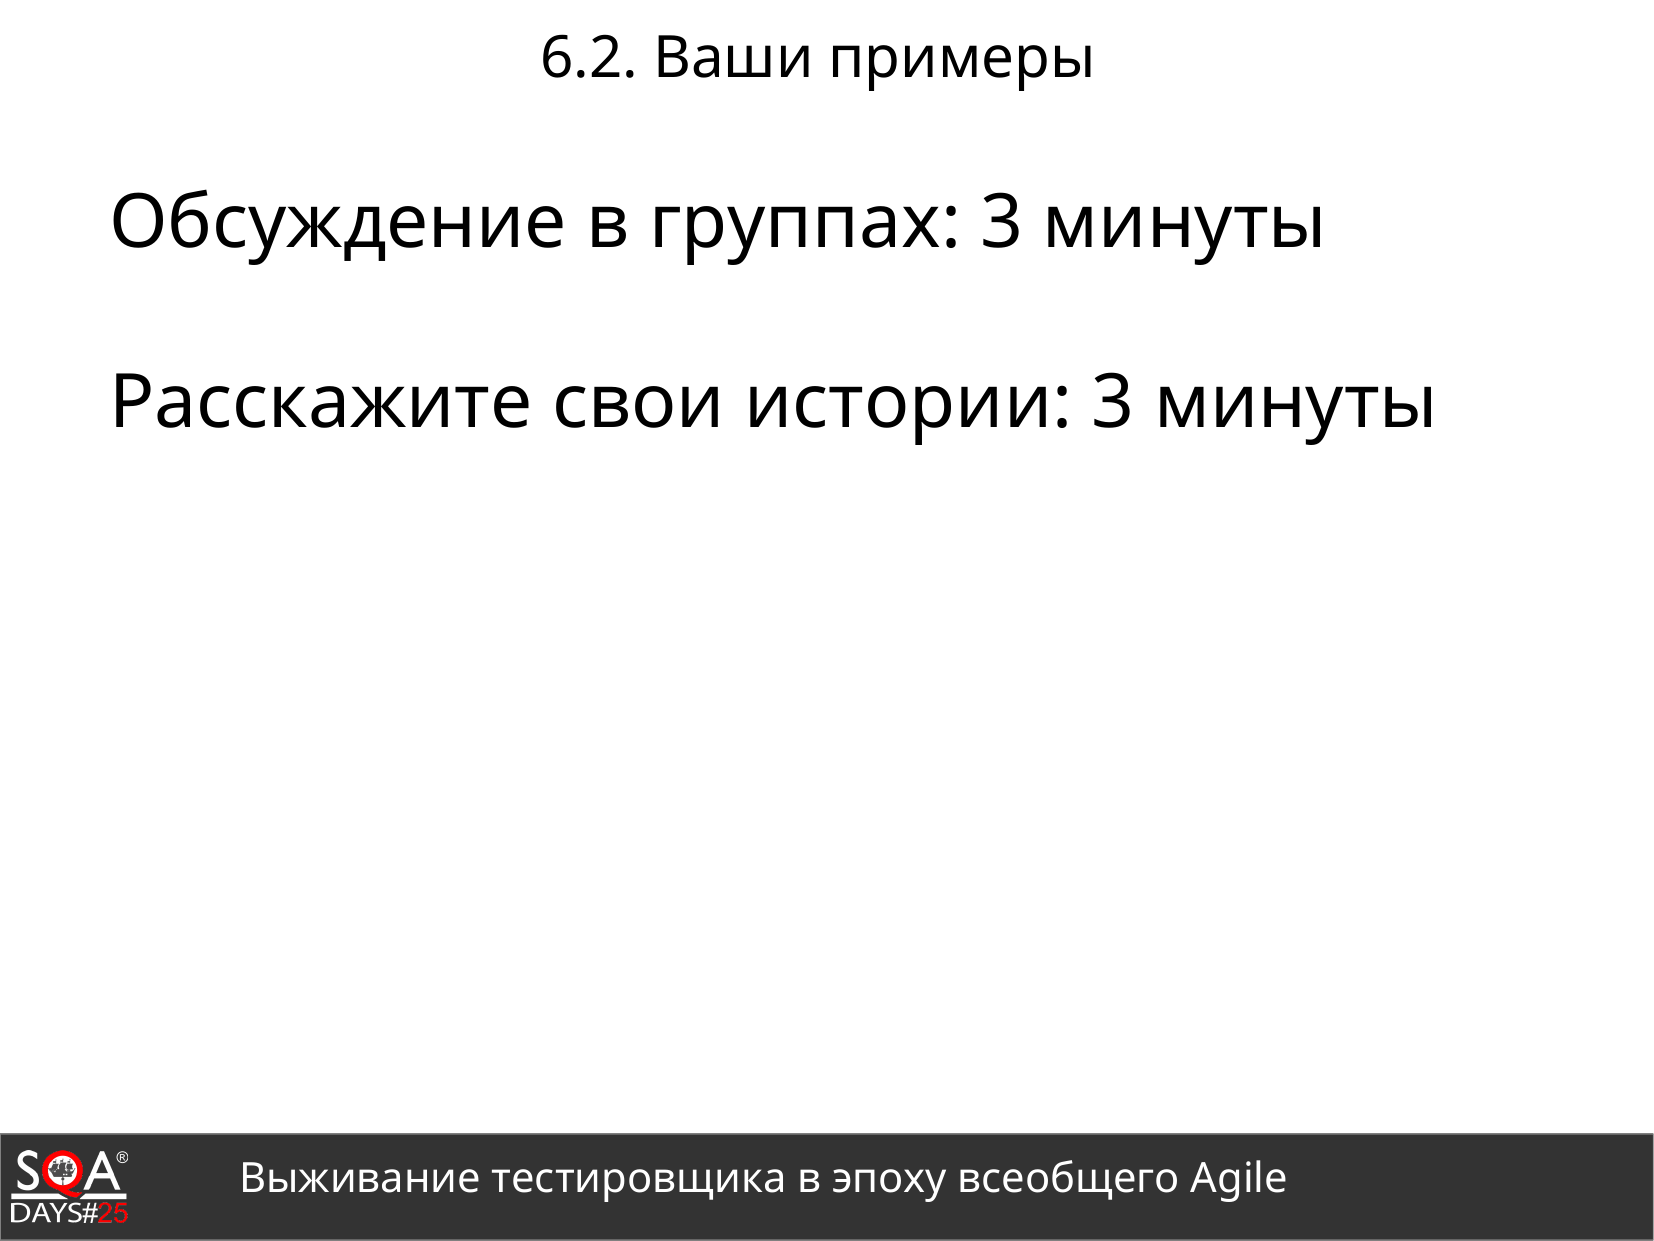

6.2. Ваши примеры
Обсуждение в группах: 3 минуты
Расскажите свои истории: 3 минуты
Выживание тестировщика в эпоху всеобщего Agile